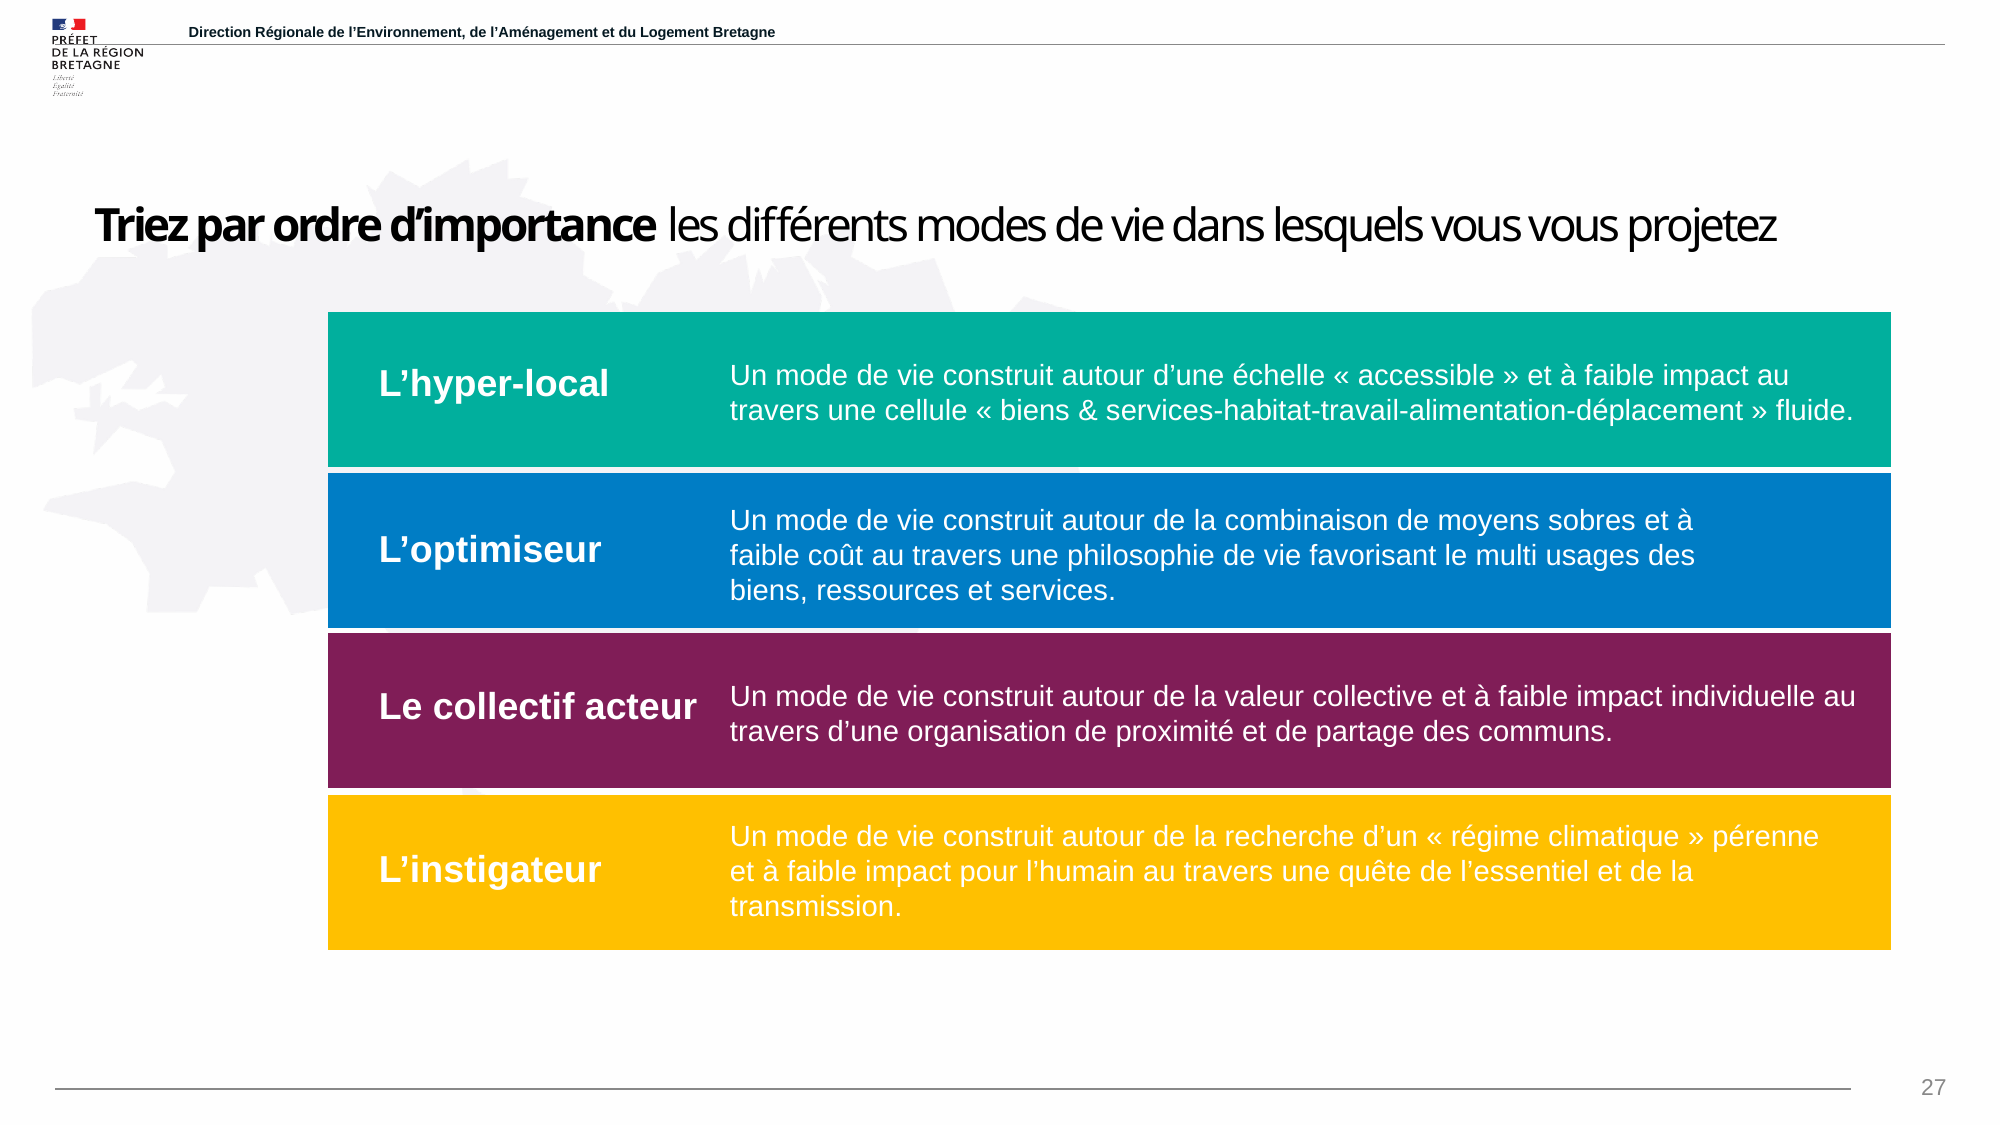

Direction Régionale de l’Environnement, de l’Aménagement et du Logement Bretagne
Triez par ordre d’importance les différents modes de vie dans lesquels vous vous projetez
Un mode de vie construit autour d’une échelle « accessible » et à faible impact au travers une cellule « biens & services-habitat-travail-alimentation-déplacement » fluide.
L’hyper-local
Un mode de vie construit autour de la combinaison de moyens sobres et à faible coût au travers une philosophie de vie favorisant le multi usages des biens, ressources et services.
L’optimiseur
Un mode de vie construit autour de la valeur collective et à faible impact individuelle au travers d’une organisation de proximité et de partage des communs.
Le collectif acteur
Un mode de vie construit autour de la recherche d’un « régime climatique » pérenne et à faible impact pour l’humain au travers une quête de l’essentiel et de la transmission.
L’instigateur